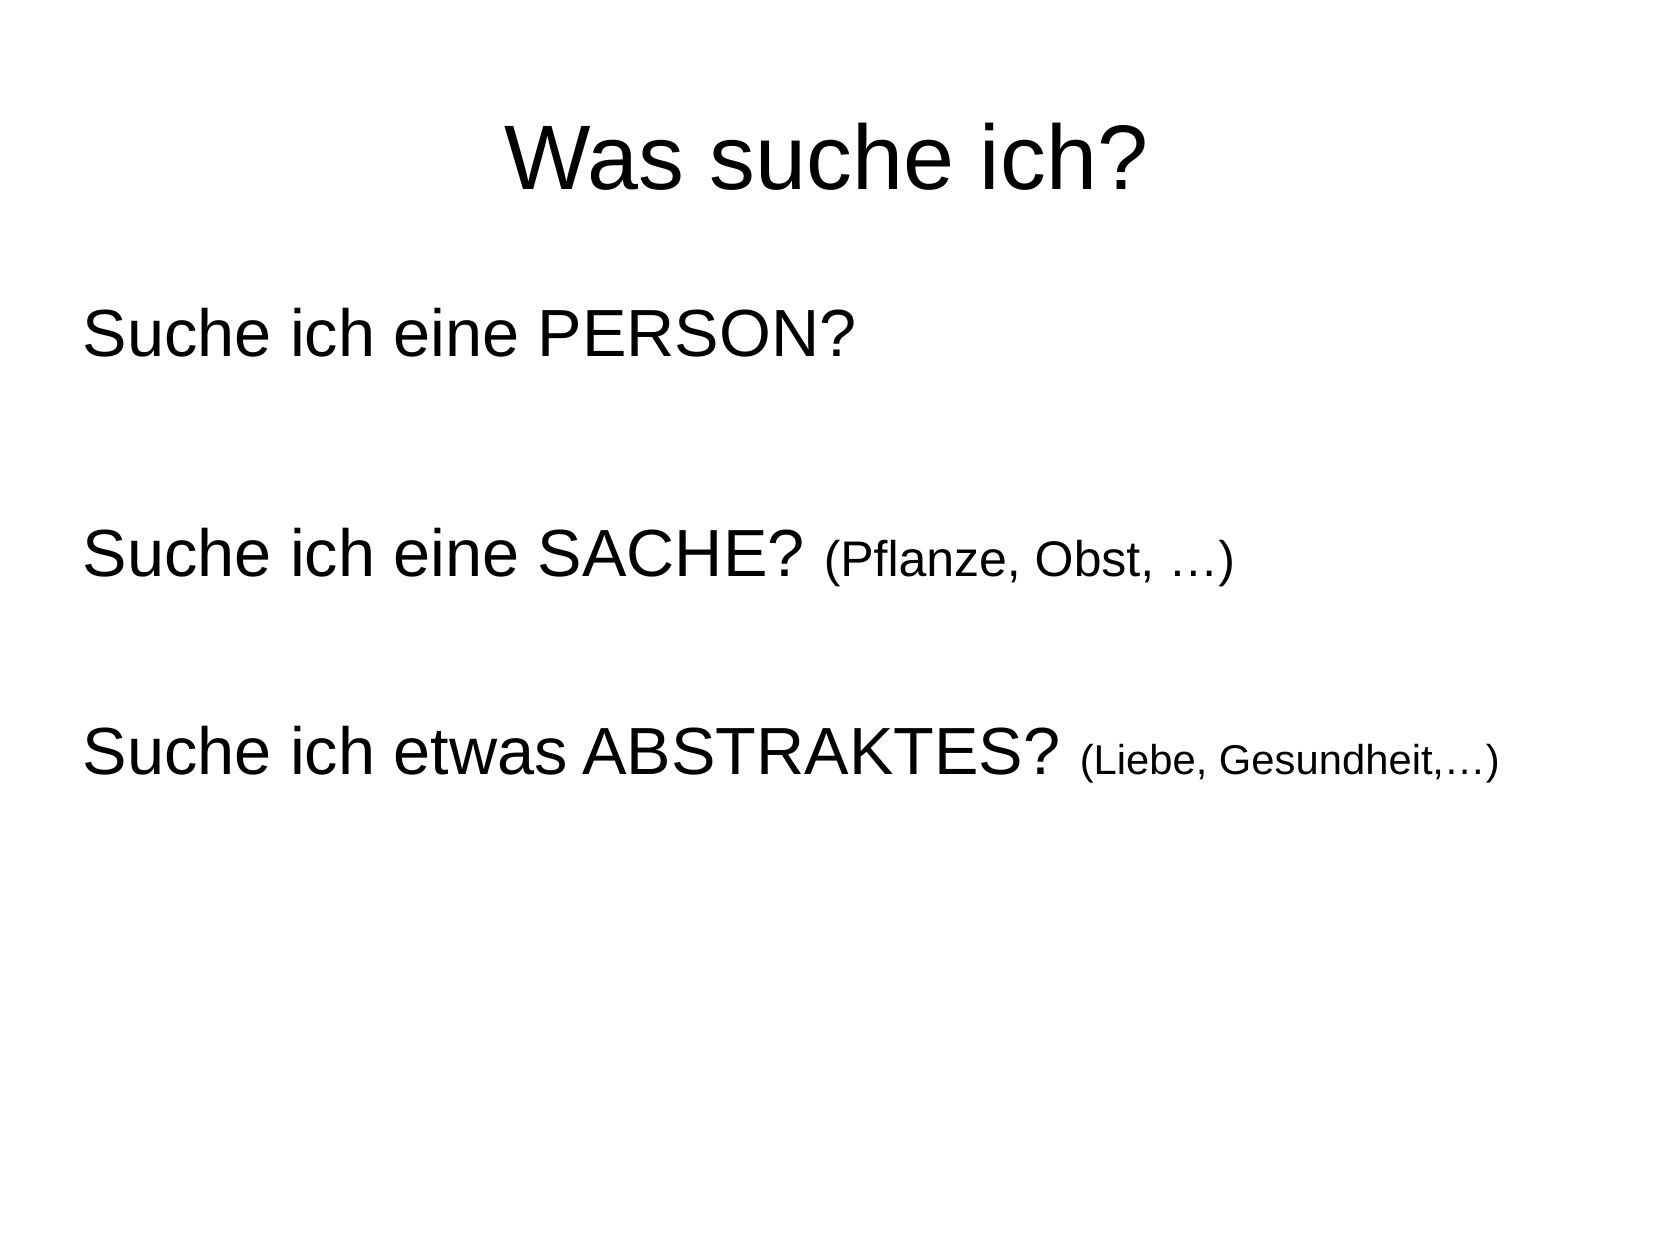

# Was suche ich?
Suche ich eine PERSON?
Suche ich eine SACHE? (Pflanze, Obst, …)
Suche ich etwas ABSTRAKTES? (Liebe, Gesundheit,…)